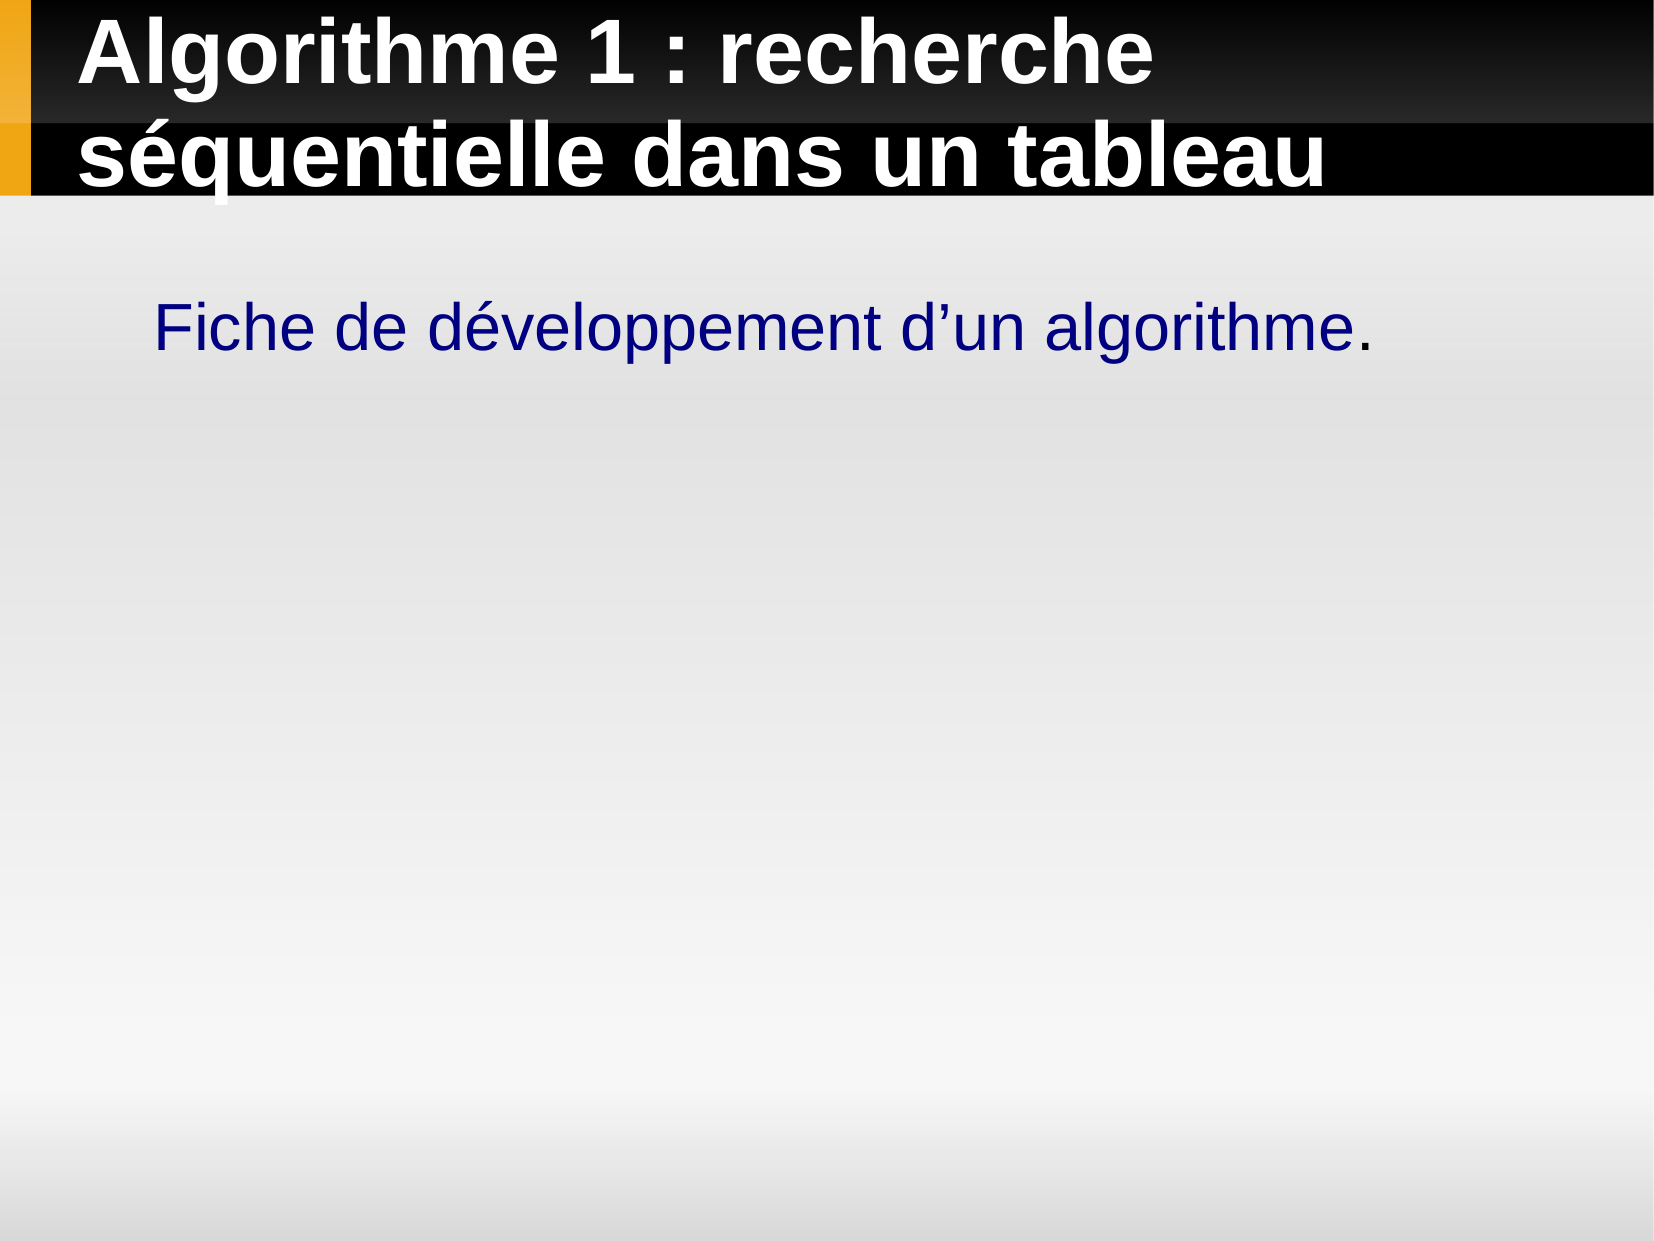

# Algorithme 1 : recherche séquentielle dans un tableau
Fiche de développement d’un algorithme.